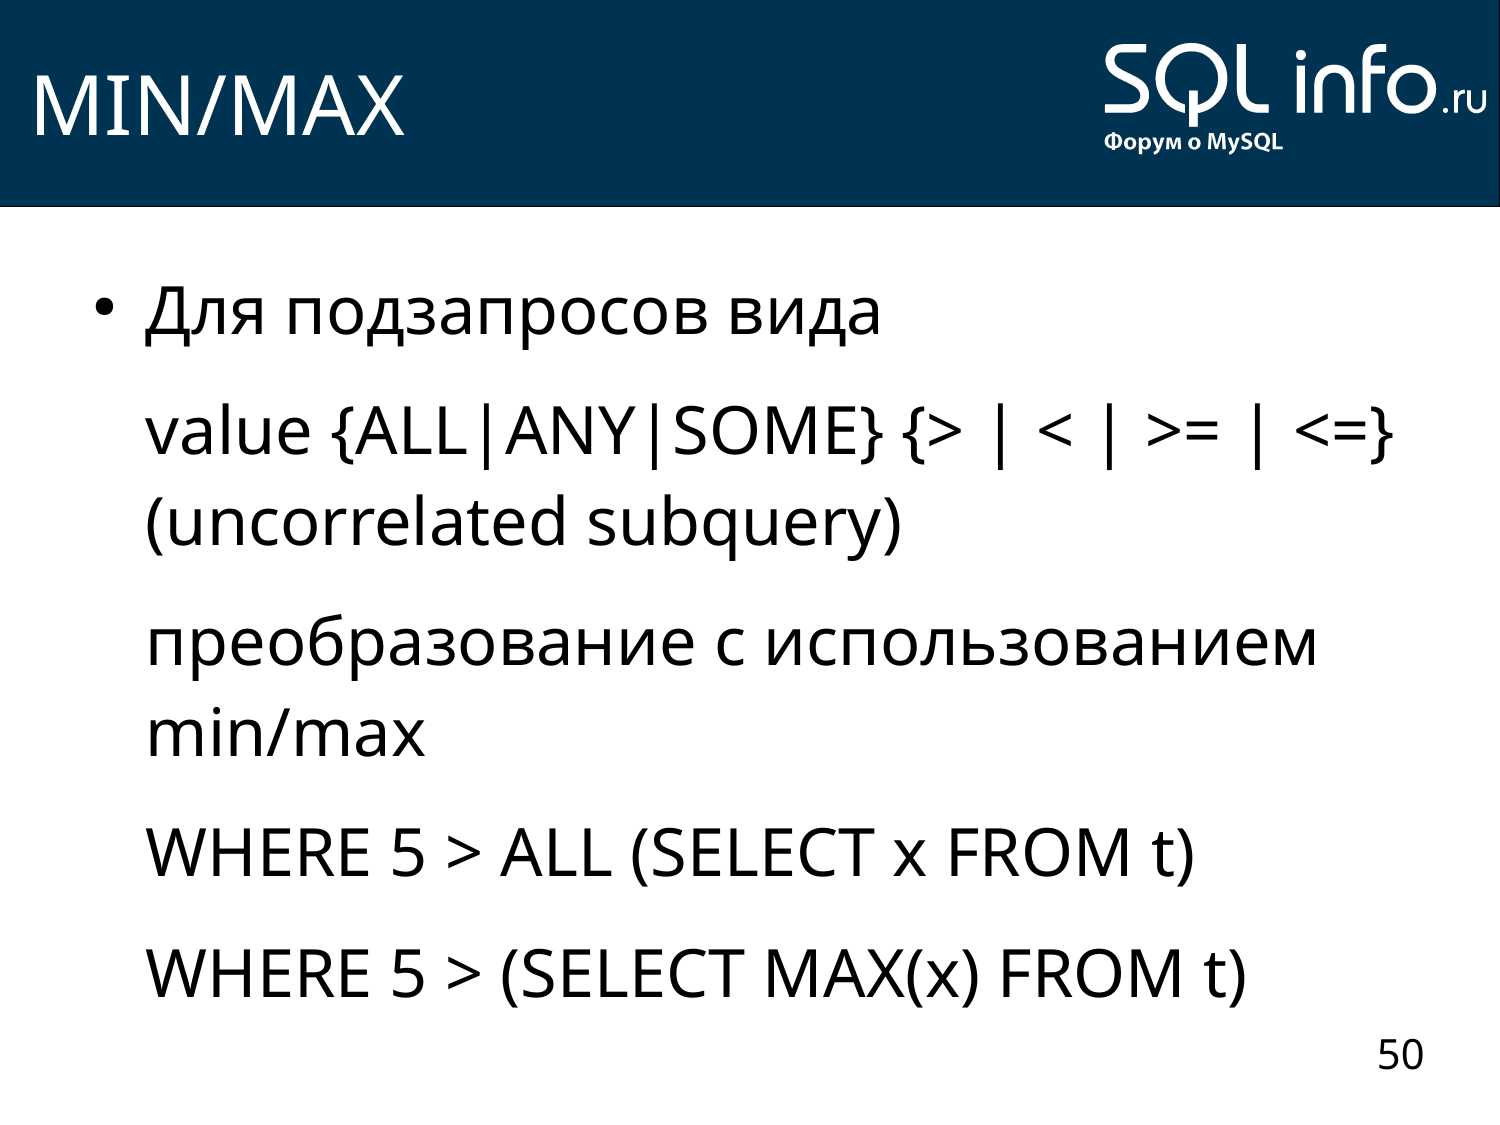

# MIN/MAX
Для подзапросов вида
value {ALL|ANY|SOME} {> | < | >= | <=} (uncorrelated subquery)
преобразование с использованием min/max
WHERE 5 > ALL (SELECT x FROM t)
WHERE 5 > (SELECT MAX(x) FROM t)
50